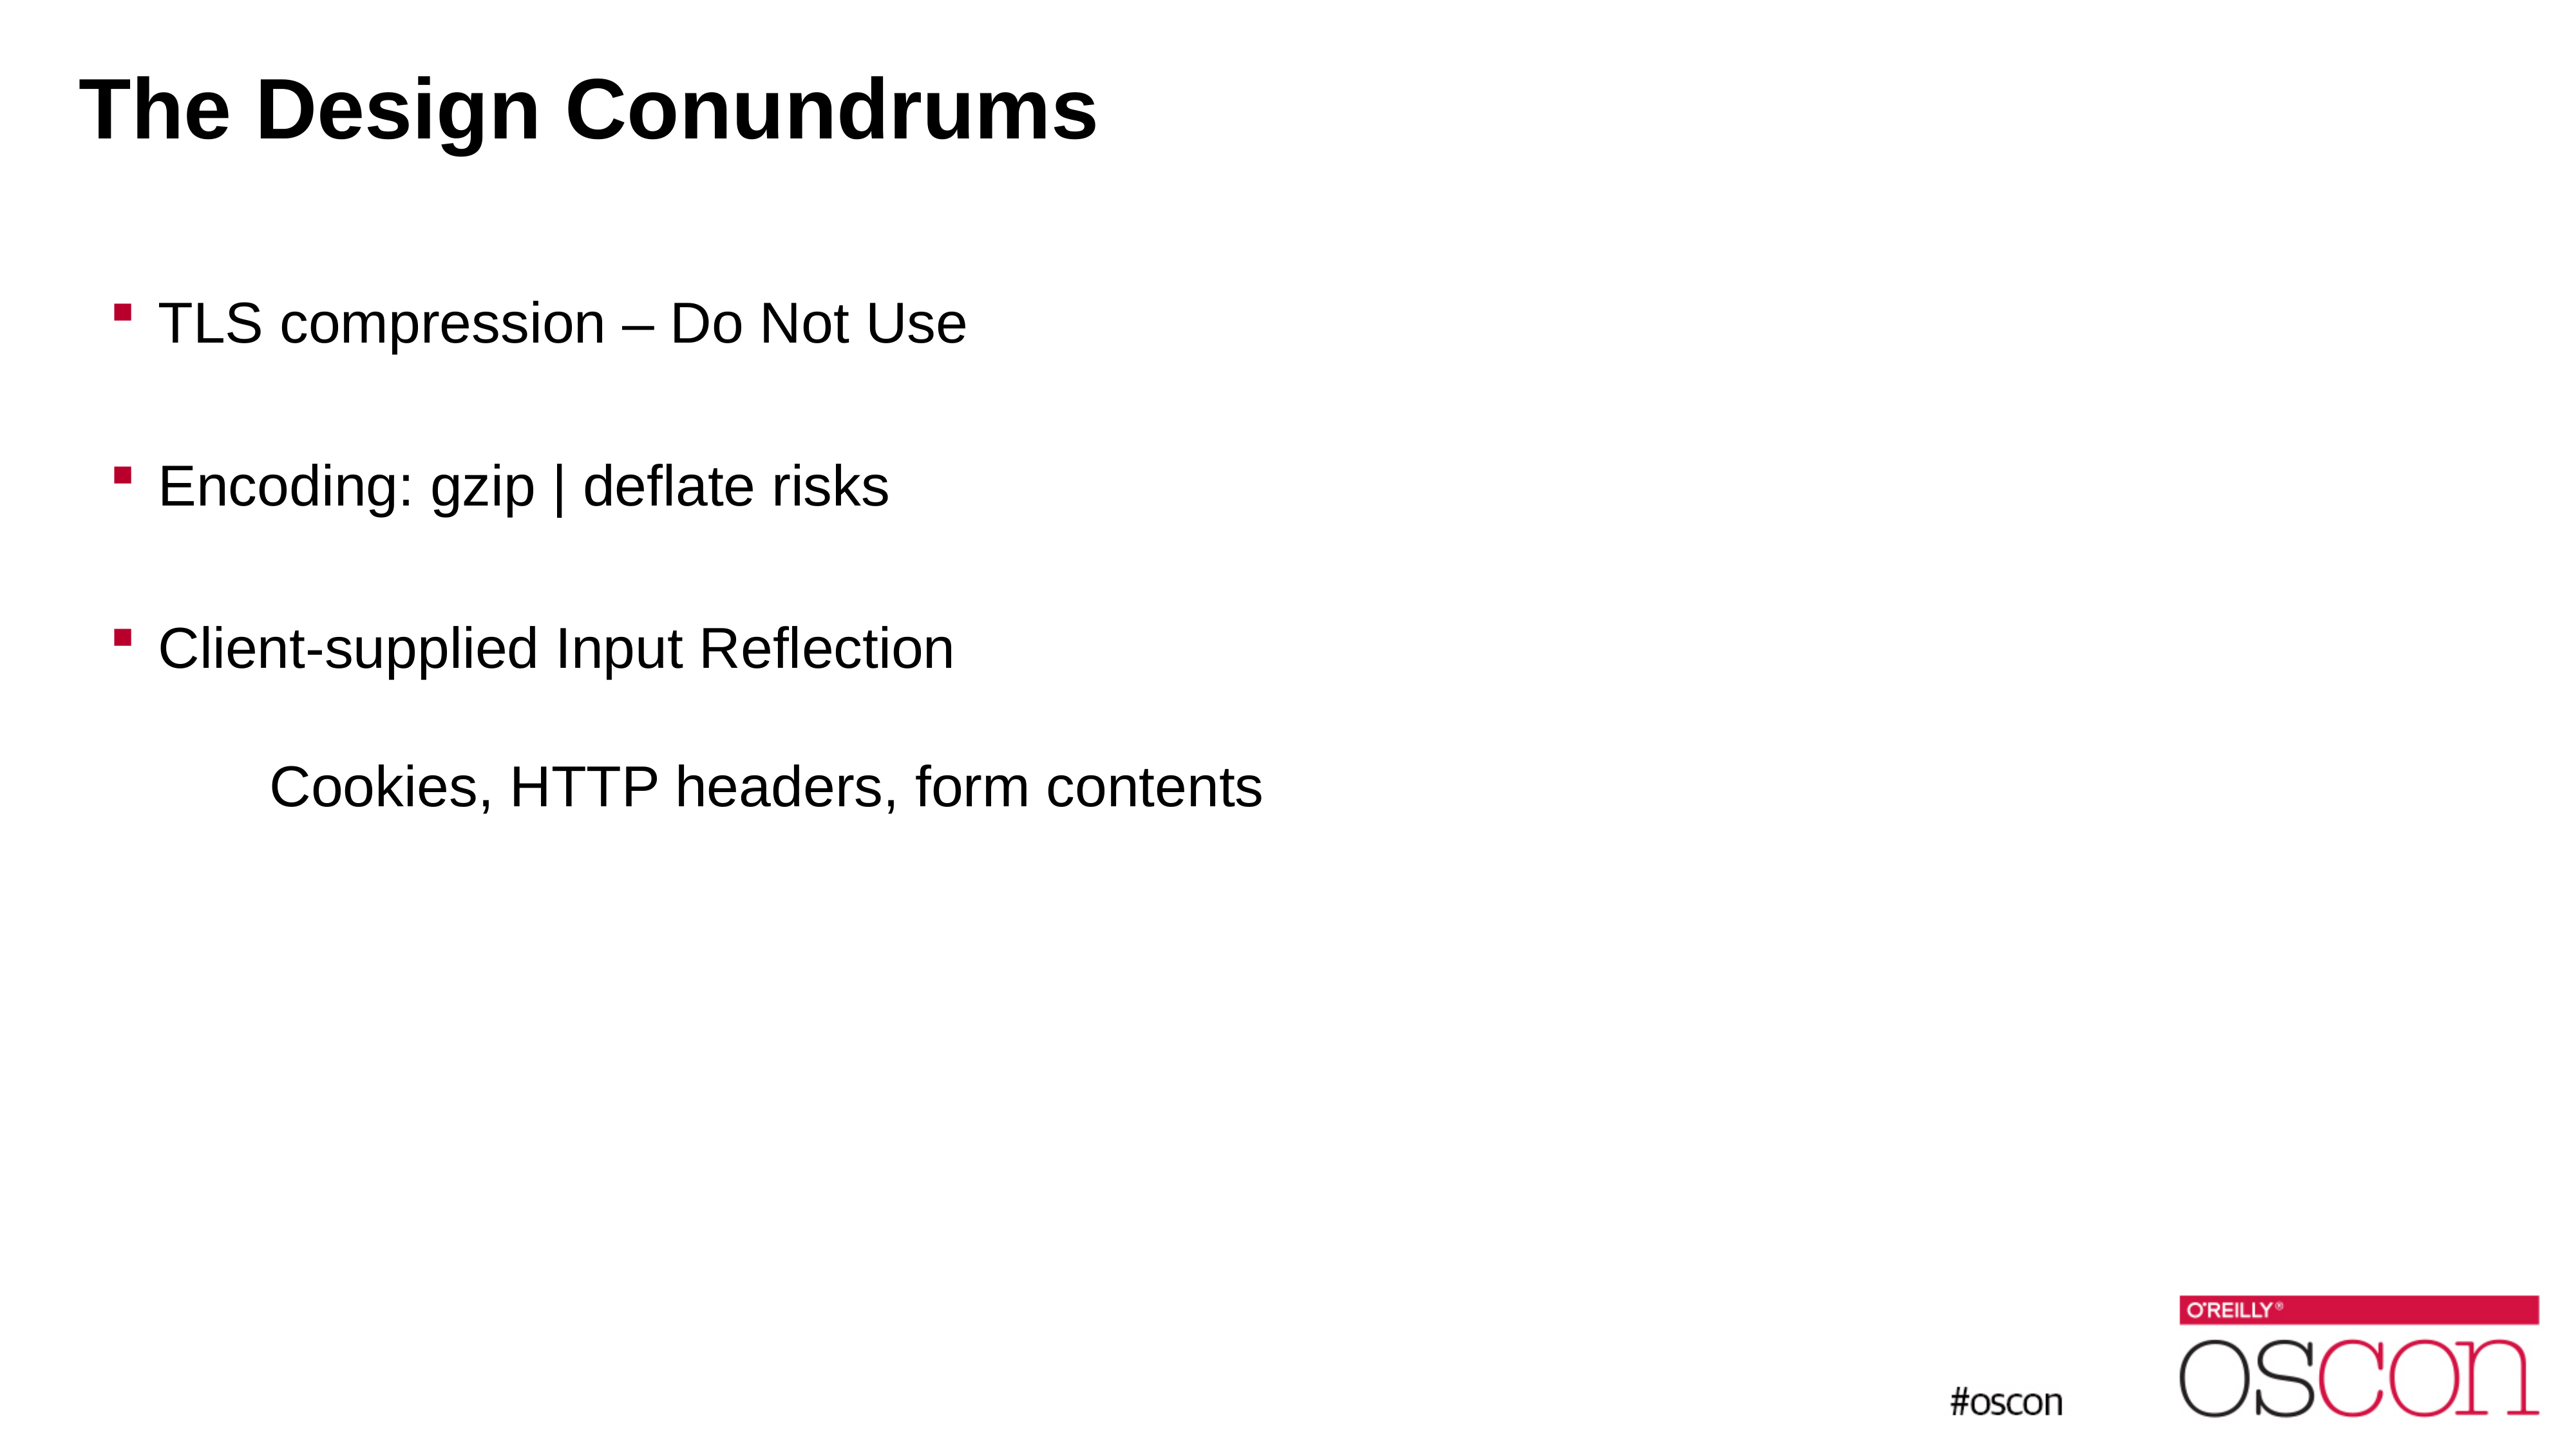

# The Design Conundrums
TLS compression – Do Not Use
Encoding: gzip | deflate risks
Client-supplied Input Reflection
		Cookies, HTTP headers, form contents